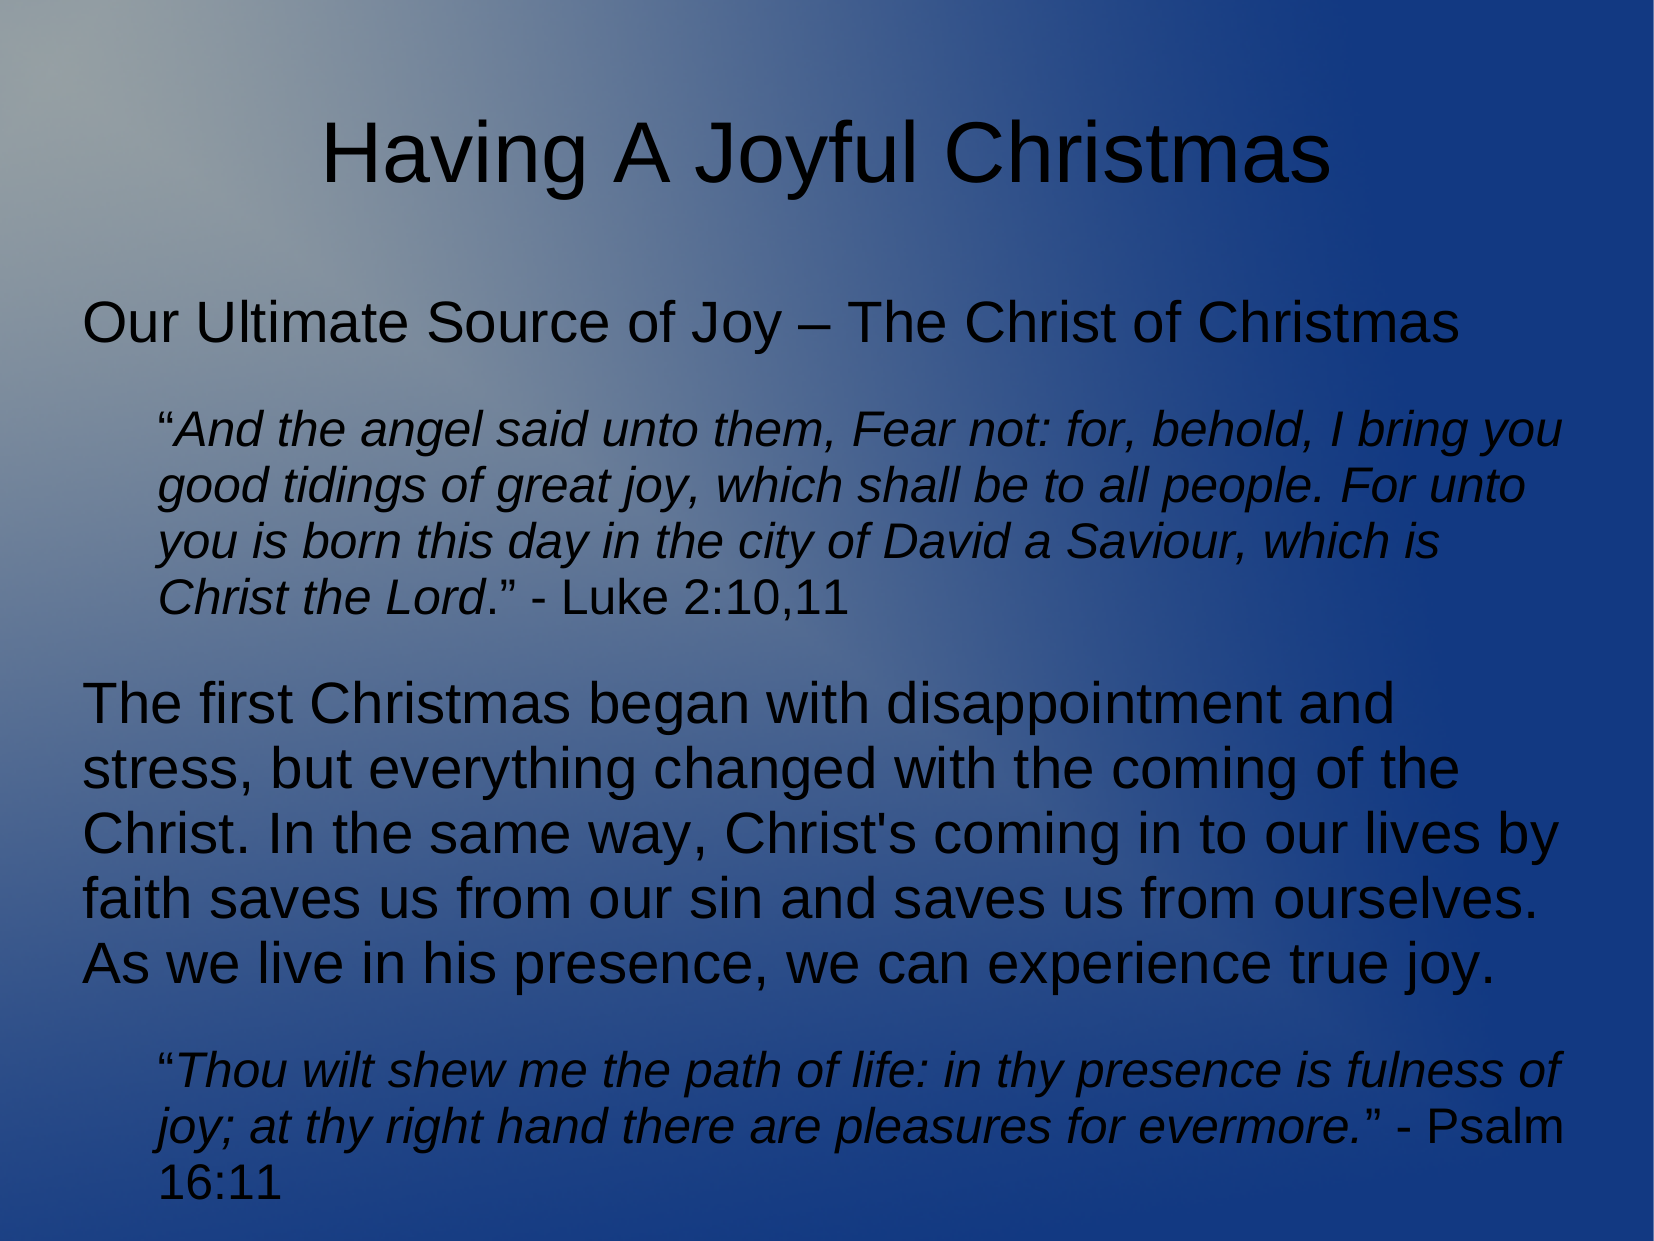

# Having A Joyful Christmas
Our Ultimate Source of Joy – The Christ of Christmas
 	“And the angel said unto them, Fear not: for, behold, I bring you 	good tidings of great joy, which shall be to all people. For unto 	you is born this day in the city of David a Saviour, which is 		Christ the Lord.” - Luke 2:10,11
The first Christmas began with disappointment and stress, but everything changed with the coming of the Christ. In the same way, Christ's coming in to our lives by faith saves us from our sin and saves us from ourselves. As we live in his presence, we can experience true joy.
	“Thou wilt shew me the path of life: in thy presence is fulness of 	joy; at thy right hand there are pleasures for evermore.” - Psalm 	16:11